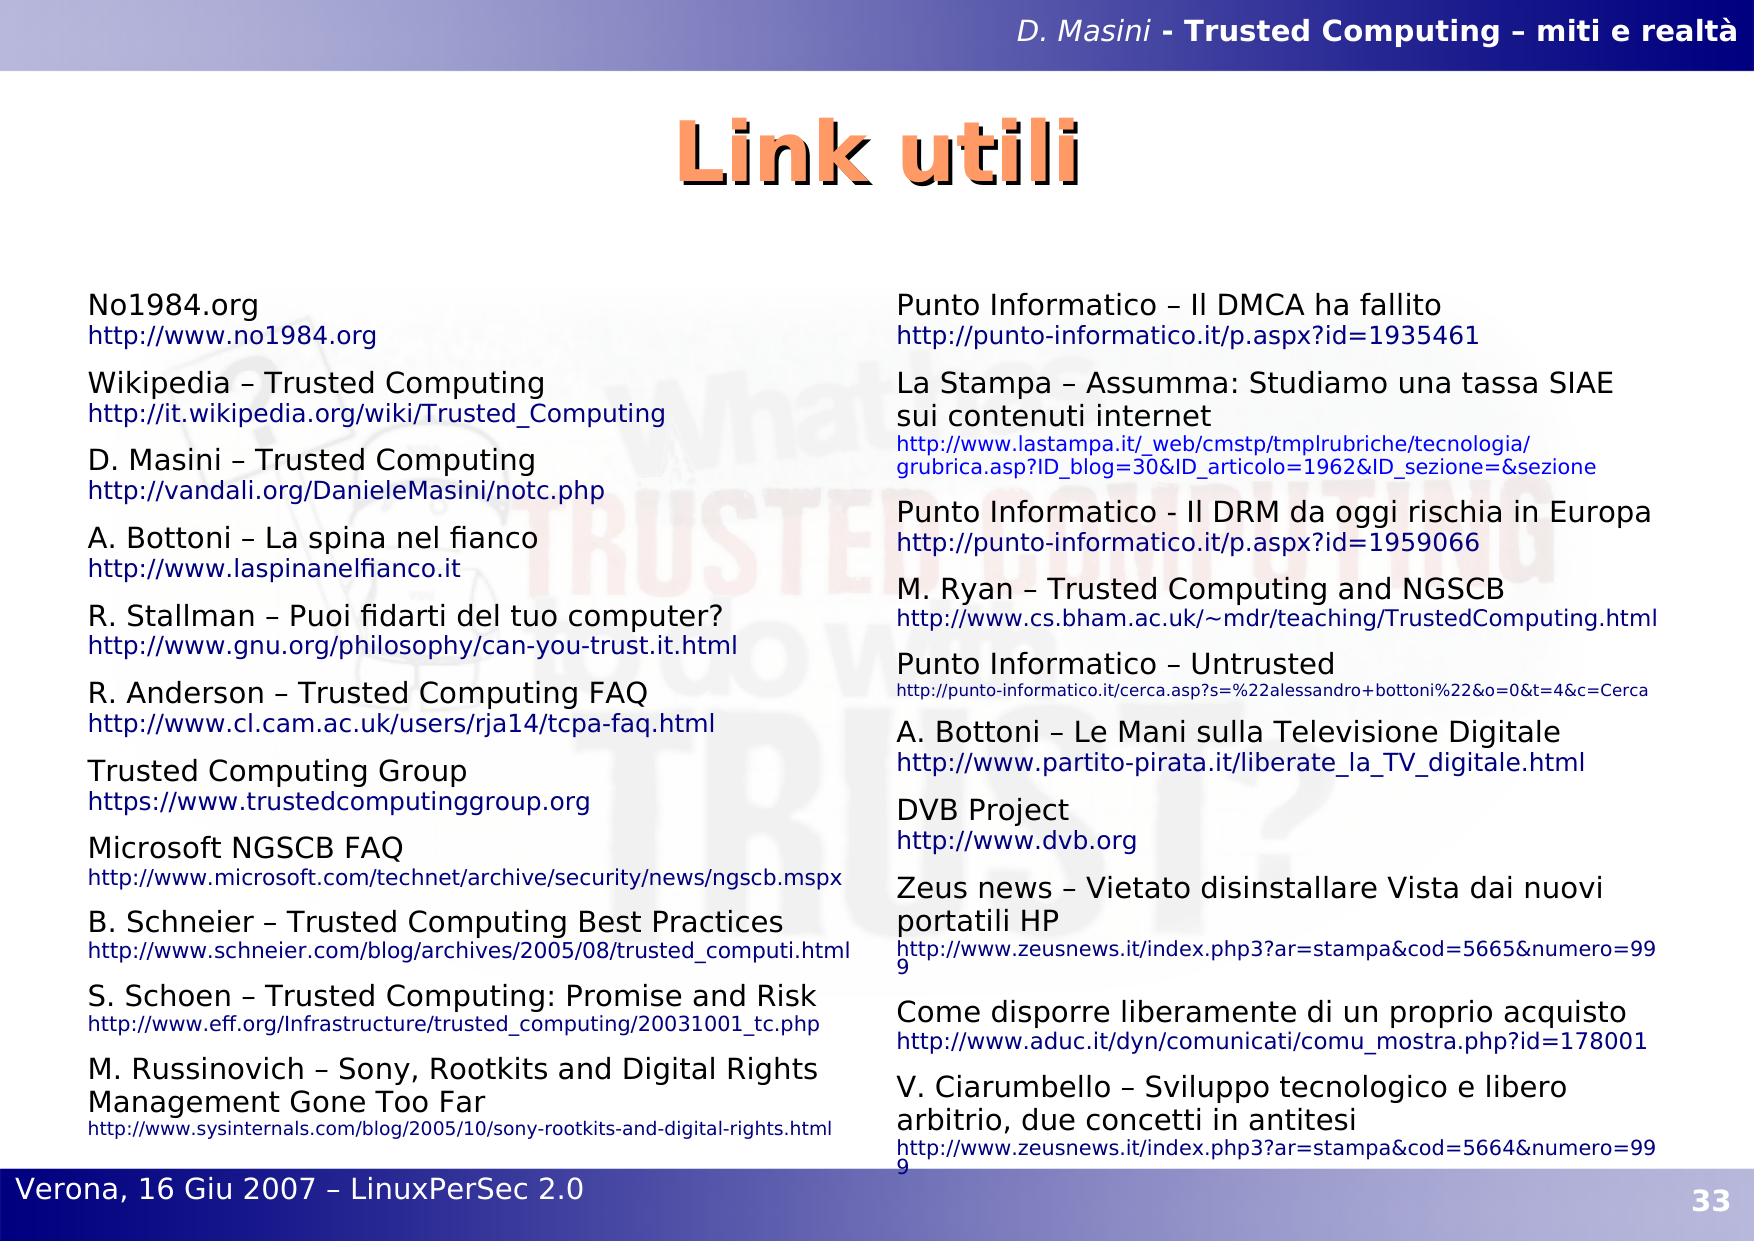

# Link utili
No1984.org
http://www.no1984.org
Wikipedia – Trusted Computing
http://it.wikipedia.org/wiki/Trusted_Computing
D. Masini – Trusted Computing
http://vandali.org/DanieleMasini/notc.php
A. Bottoni – La spina nel fianco
http://www.laspinanelfianco.it
R. Stallman – Puoi fidarti del tuo computer?
http://www.gnu.org/philosophy/can-you-trust.it.html
R. Anderson – Trusted Computing FAQ
http://www.cl.cam.ac.uk/users/rja14/tcpa-faq.html
Trusted Computing Group
https://www.trustedcomputinggroup.org
Microsoft NGSCB FAQ
http://www.microsoft.com/technet/archive/security/news/ngscb.mspx
B. Schneier – Trusted Computing Best Practices
http://www.schneier.com/blog/archives/2005/08/trusted_computi.html
S. Schoen – Trusted Computing: Promise and Risk
http://www.eff.org/Infrastructure/trusted_computing/20031001_tc.php
M. Russinovich – Sony, Rootkits and Digital Rights Management Gone Too Far
http://www.sysinternals.com/blog/2005/10/sony-rootkits-and-digital-rights.html
Punto Informatico – Il DMCA ha fallito
http://punto-informatico.it/p.aspx?id=1935461
La Stampa – Assumma: Studiamo una tassa SIAE sui contenuti internet
http://www.lastampa.it/_web/cmstp/tmplrubriche/tecnologia/grubrica.asp?ID_blog=30&ID_articolo=1962&ID_sezione=&sezione
Punto Informatico - Il DRM da oggi rischia in Europa
http://punto-informatico.it/p.aspx?id=1959066
M. Ryan – Trusted Computing and NGSCB
http://www.cs.bham.ac.uk/~mdr/teaching/TrustedComputing.html
Punto Informatico – Untrusted
http://punto-informatico.it/cerca.asp?s=%22alessandro+bottoni%22&o=0&t=4&c=Cerca
A. Bottoni – Le Mani sulla Televisione Digitale
http://www.partito-pirata.it/liberate_la_TV_digitale.html
DVB Project
http://www.dvb.org
Zeus news – Vietato disinstallare Vista dai nuovi portatili HP
http://www.zeusnews.it/index.php3?ar=stampa&cod=5665&numero=999
Come disporre liberamente di un proprio acquisto
http://www.aduc.it/dyn/comunicati/comu_mostra.php?id=178001
V. Ciarumbello – Sviluppo tecnologico e libero arbitrio, due concetti in antitesi
http://www.zeusnews.it/index.php3?ar=stampa&cod=5664&numero=999